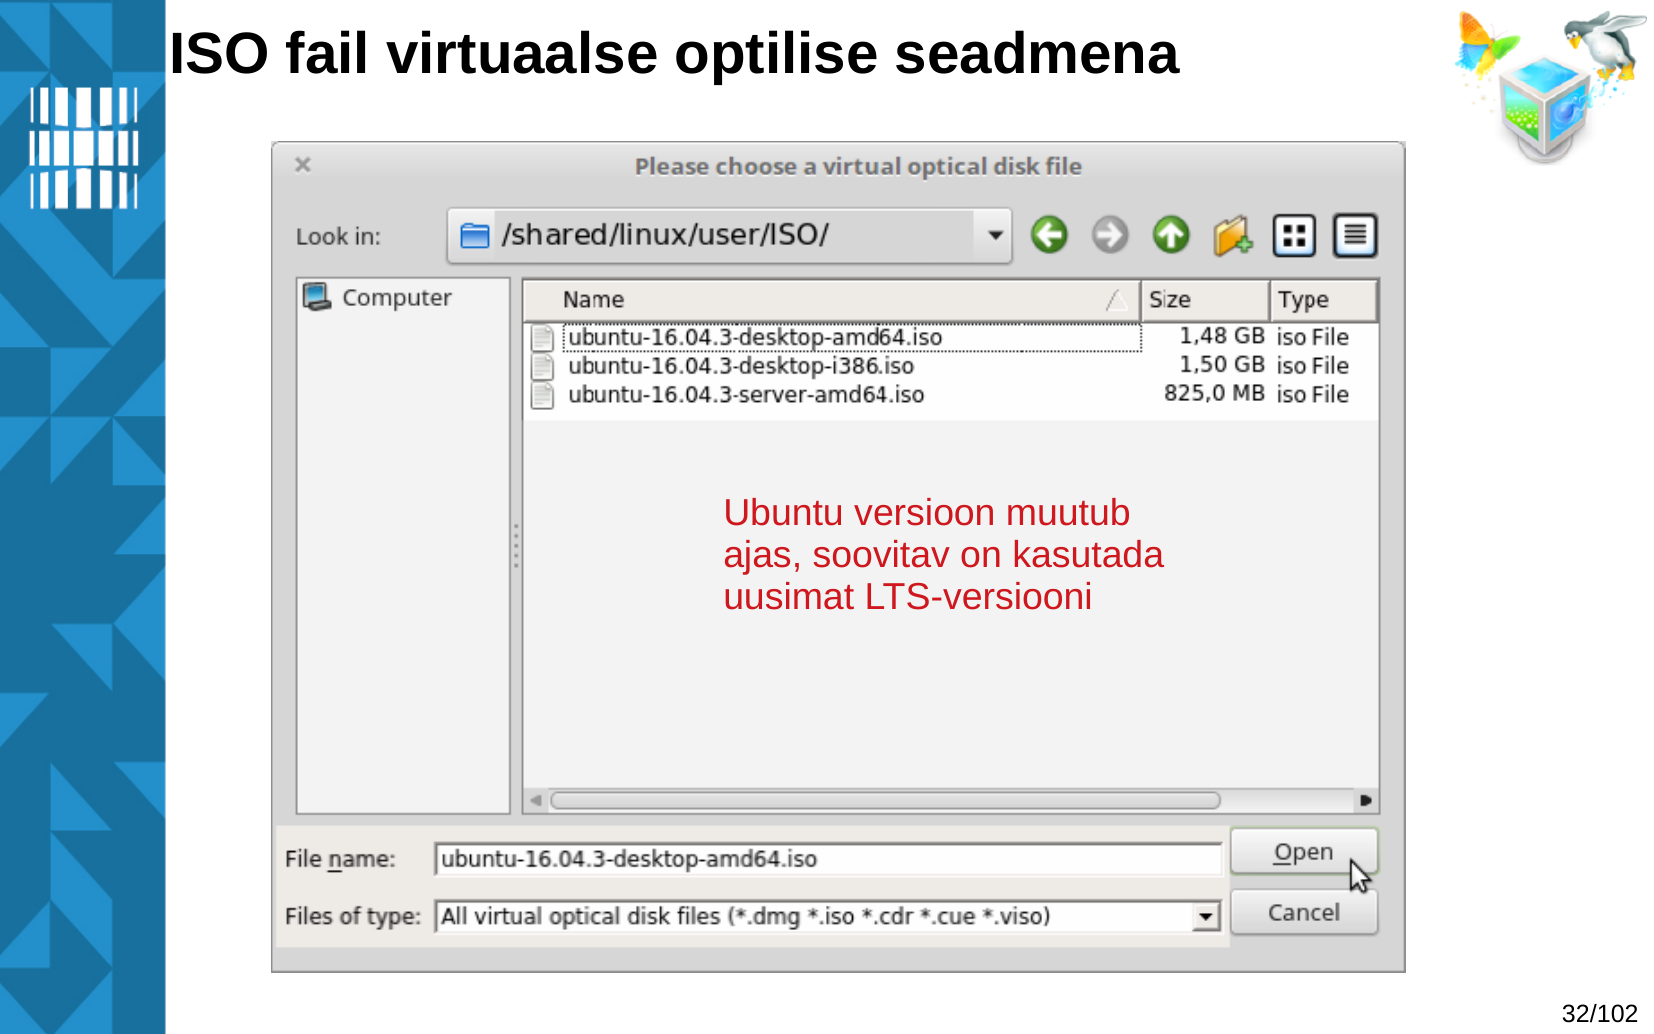

# ISO fail virtuaalse optilise seadmena
Ubuntu versioon muutub ajas, soovitav on kasutada uusimat LTS-versiooni